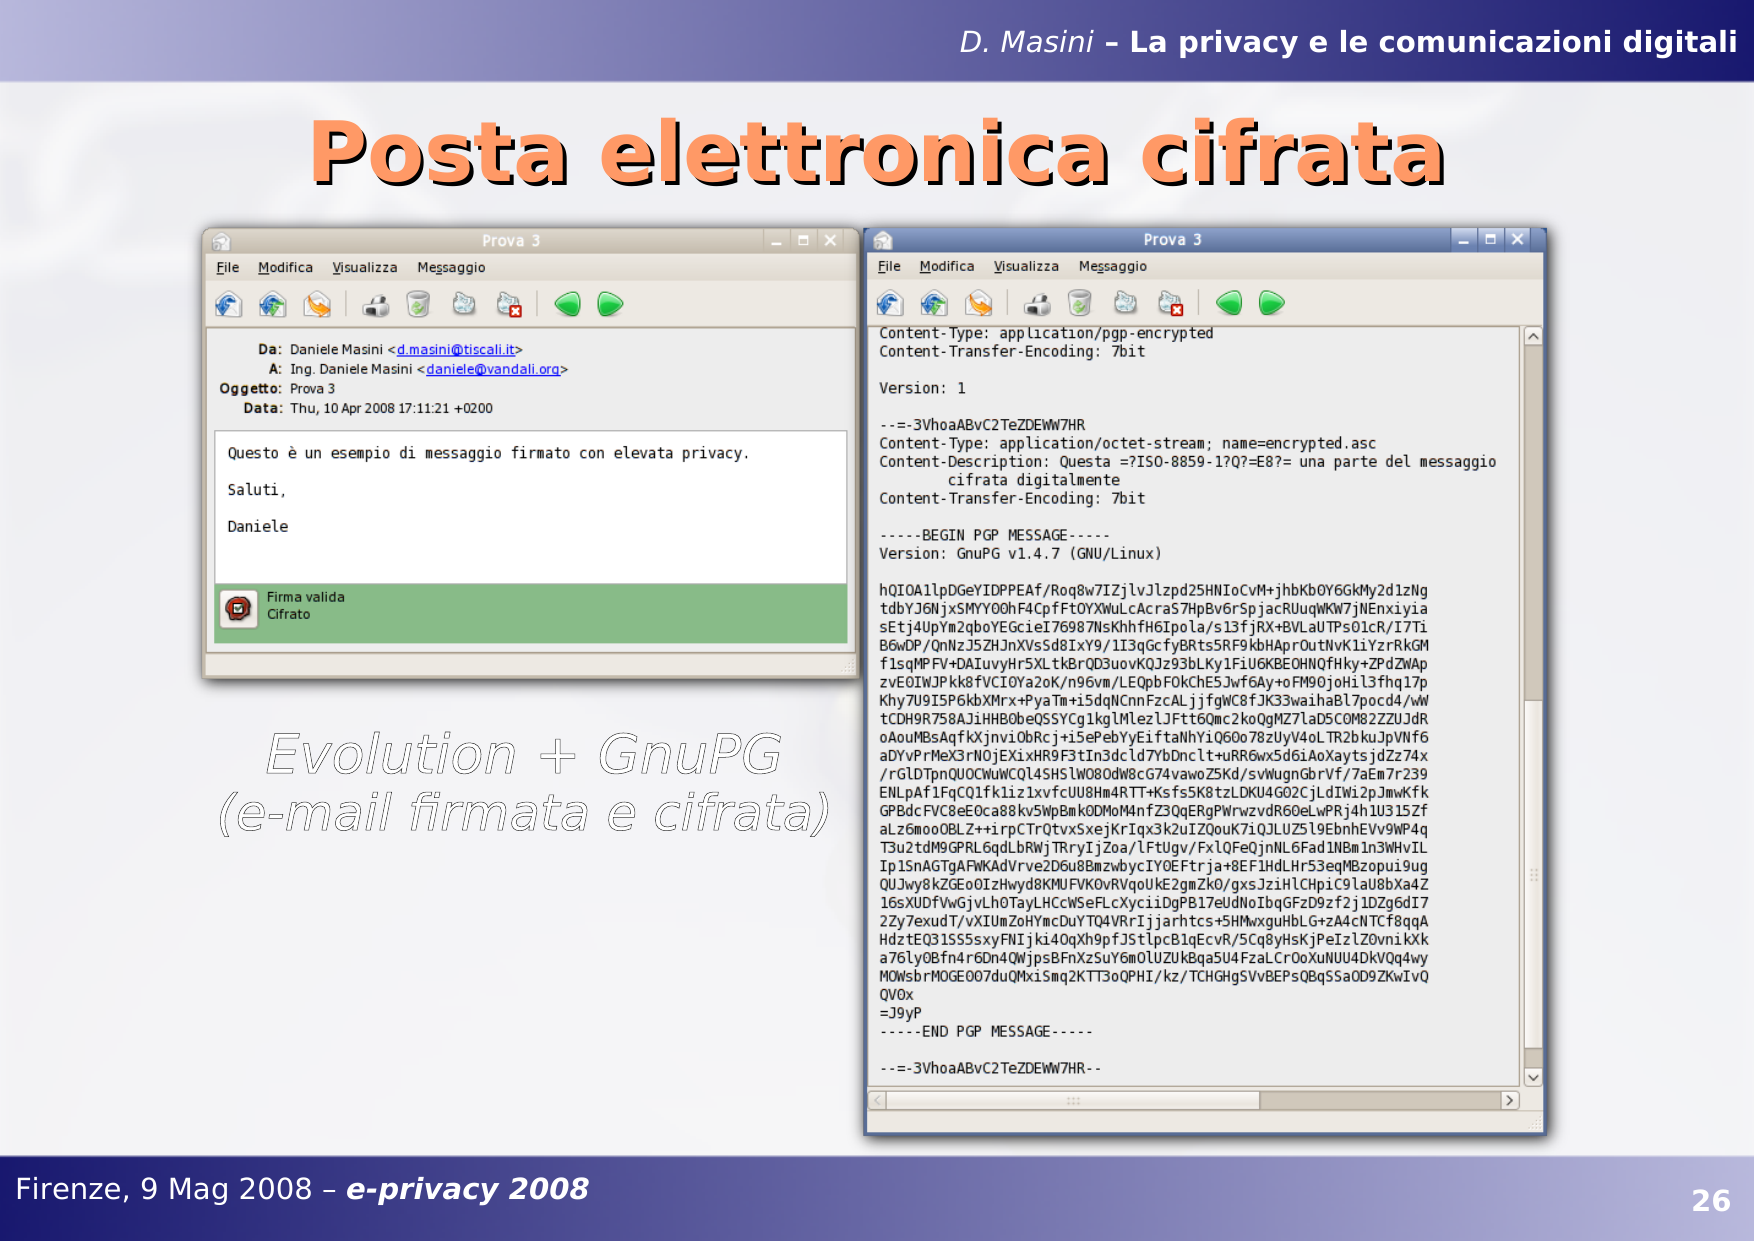

# Posta elettronica cifrata
Evolution + GnuPG
(e-mail firmata e cifrata)